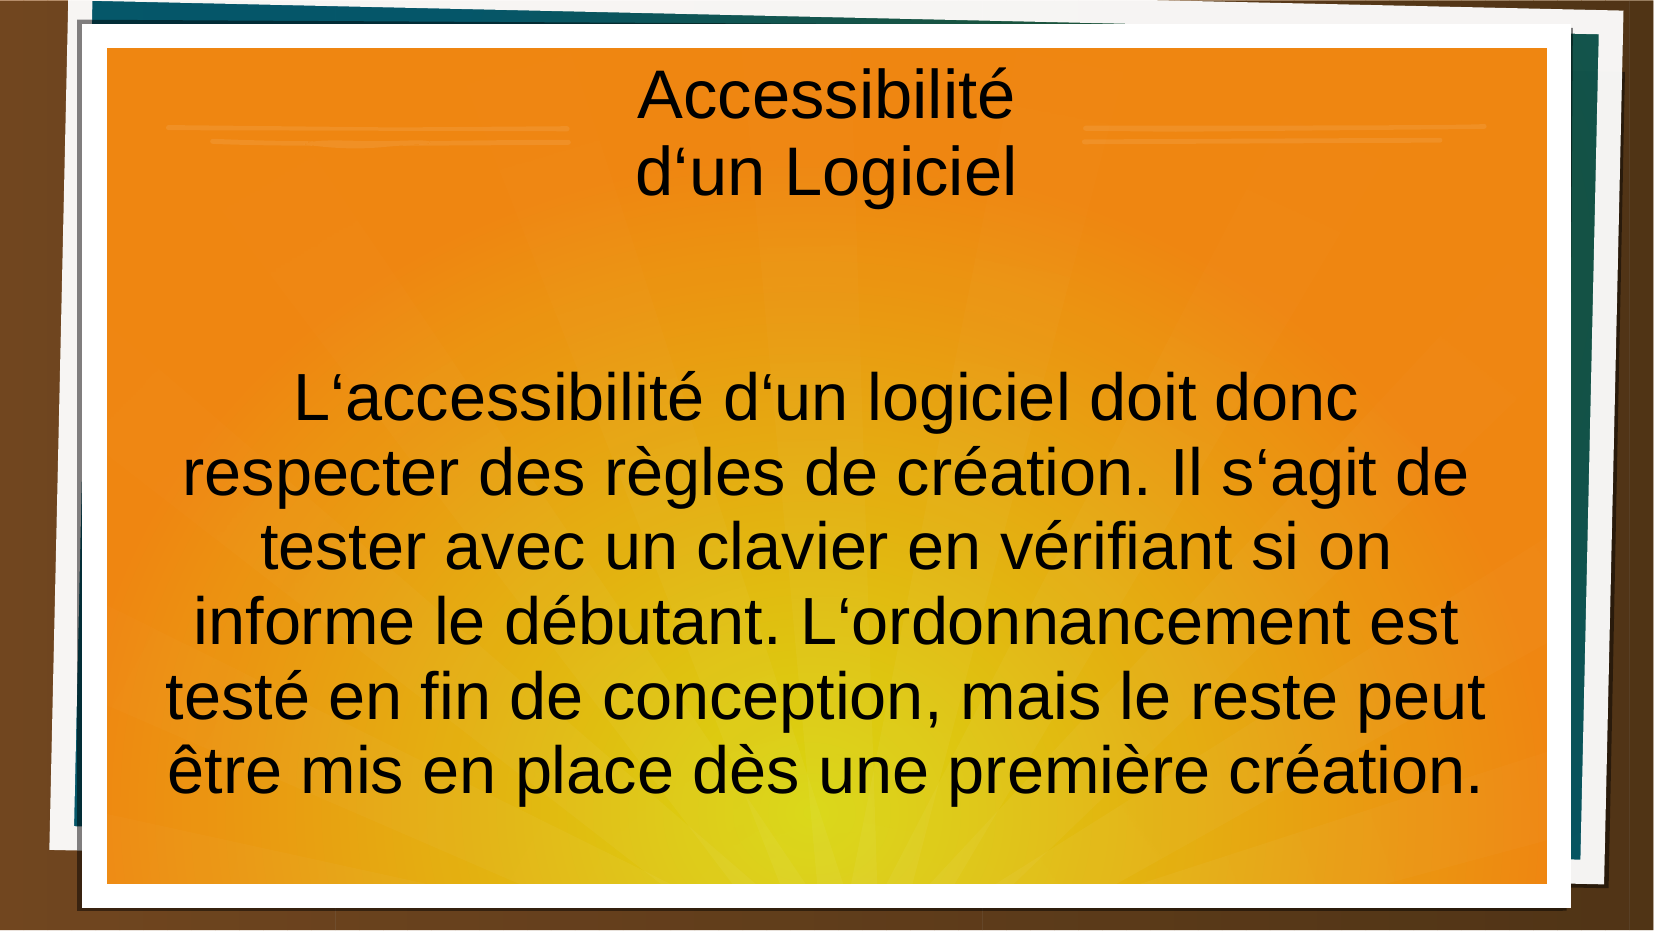

# Accessibilité d‘un Logiciel
L‘accessibilité d‘un logiciel doit donc respecter des règles de création. Il s‘agit de tester avec un clavier en vérifiant si on informe le débutant. L‘ordonnancement est testé en fin de conception, mais le reste peut être mis en place dès une première création.